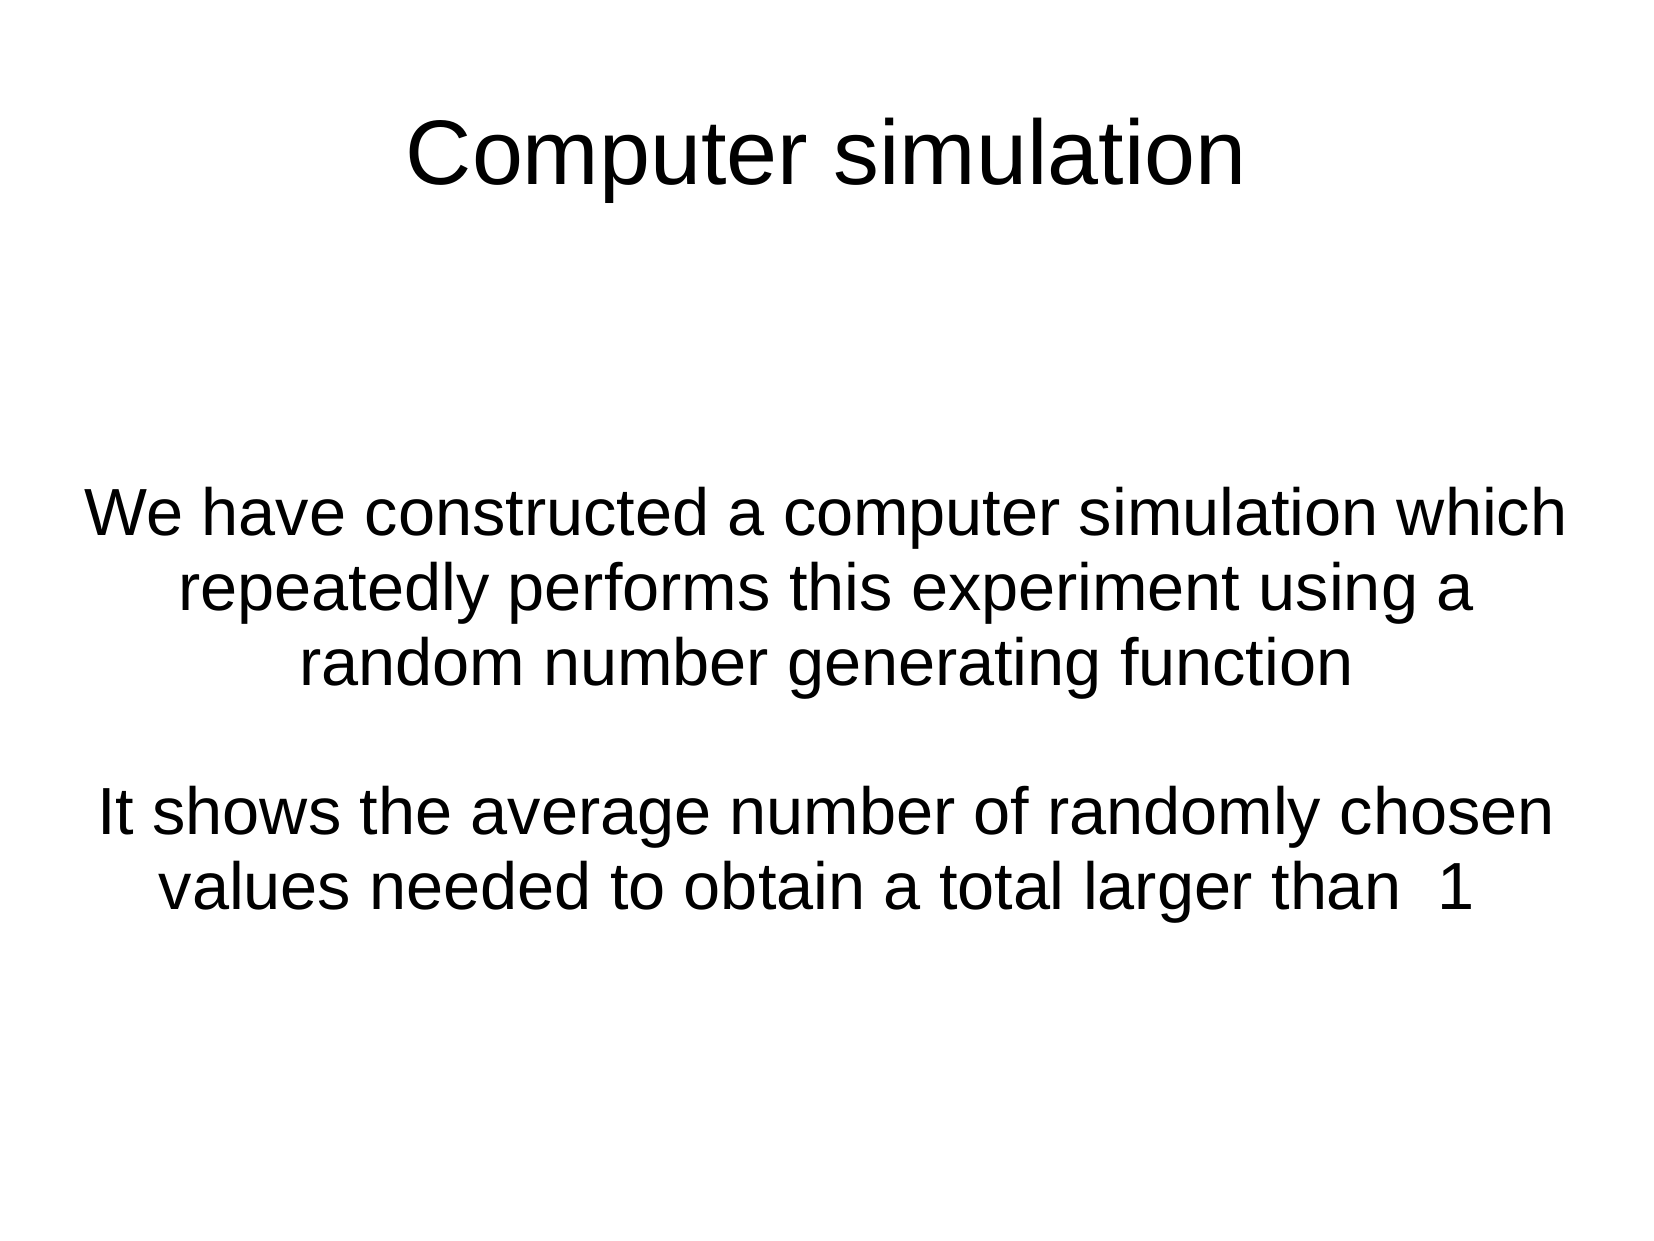

# Computer simulation
We have constructed a computer simulation which repeatedly performs this experiment using a random number generating function
It shows the average number of randomly chosen values needed to obtain a total larger than 1